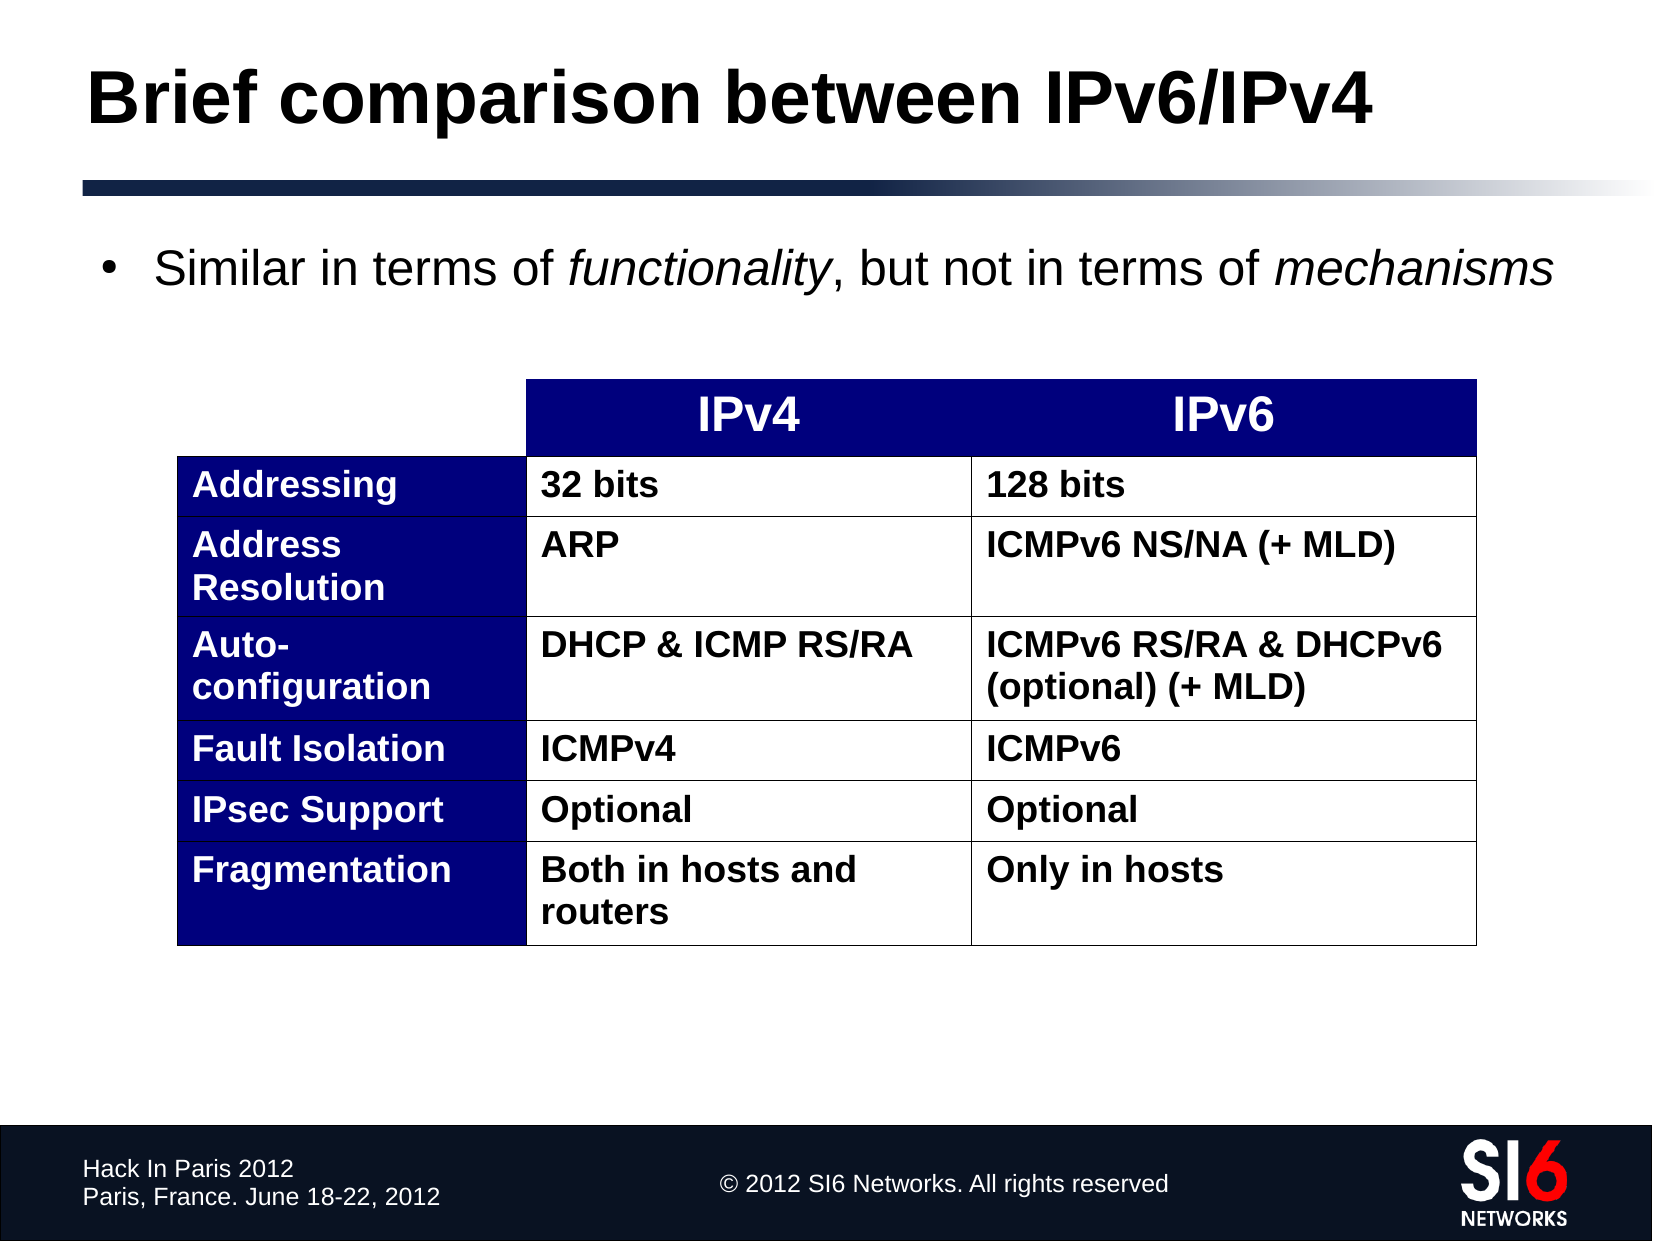

# Brief comparison between IPv6/IPv4
Similar in terms of functionality, but not in terms of mechanisms
| | IPv4 | IPv6 |
| --- | --- | --- |
| Addressing | 32 bits | 128 bits |
| Address Resolution | ARP | ICMPv6 NS/NA (+ MLD) |
| Auto-configuration | DHCP & ICMP RS/RA | ICMPv6 RS/RA & DHCPv6 (optional) (+ MLD) |
| Fault Isolation | ICMPv4 | ICMPv6 |
| IPsec Support | Optional | Optional |
| Fragmentation | Both in hosts and routers | Only in hosts |
Congreso de Seguridad en Computo 2011